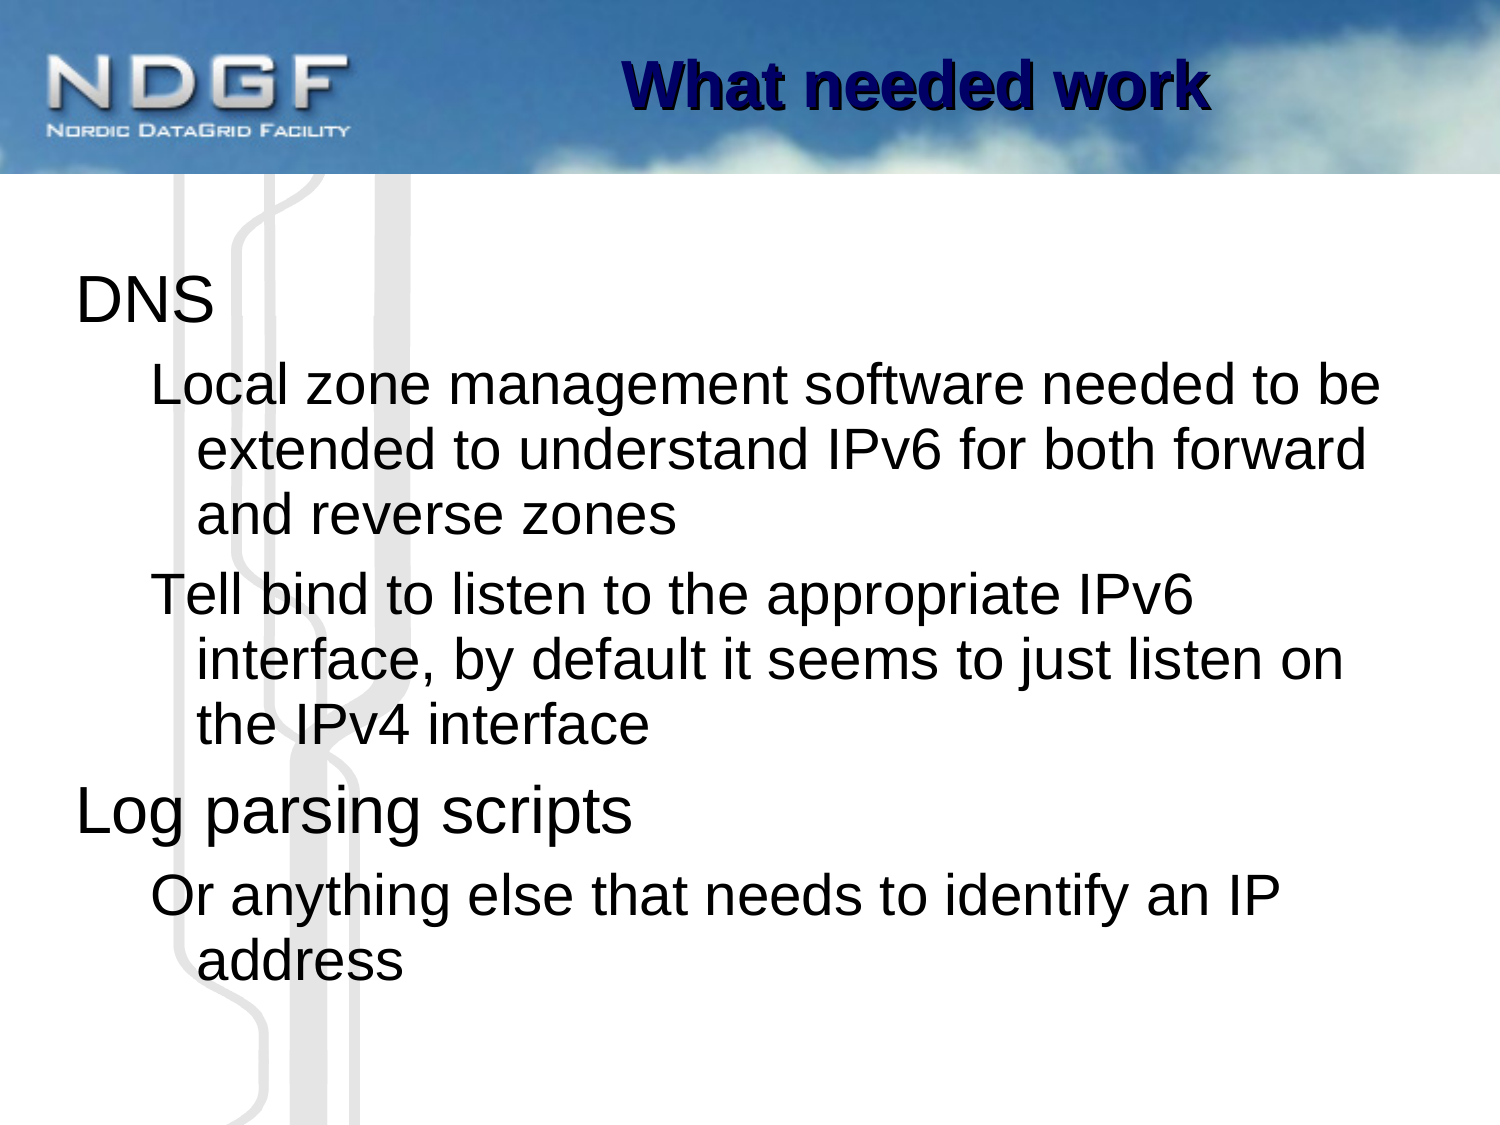

# What needed work
DNS
Local zone management software needed to be extended to understand IPv6 for both forward and reverse zones
Tell bind to listen to the appropriate IPv6 interface, by default it seems to just listen on the IPv4 interface
Log parsing scripts
Or anything else that needs to identify an IP address